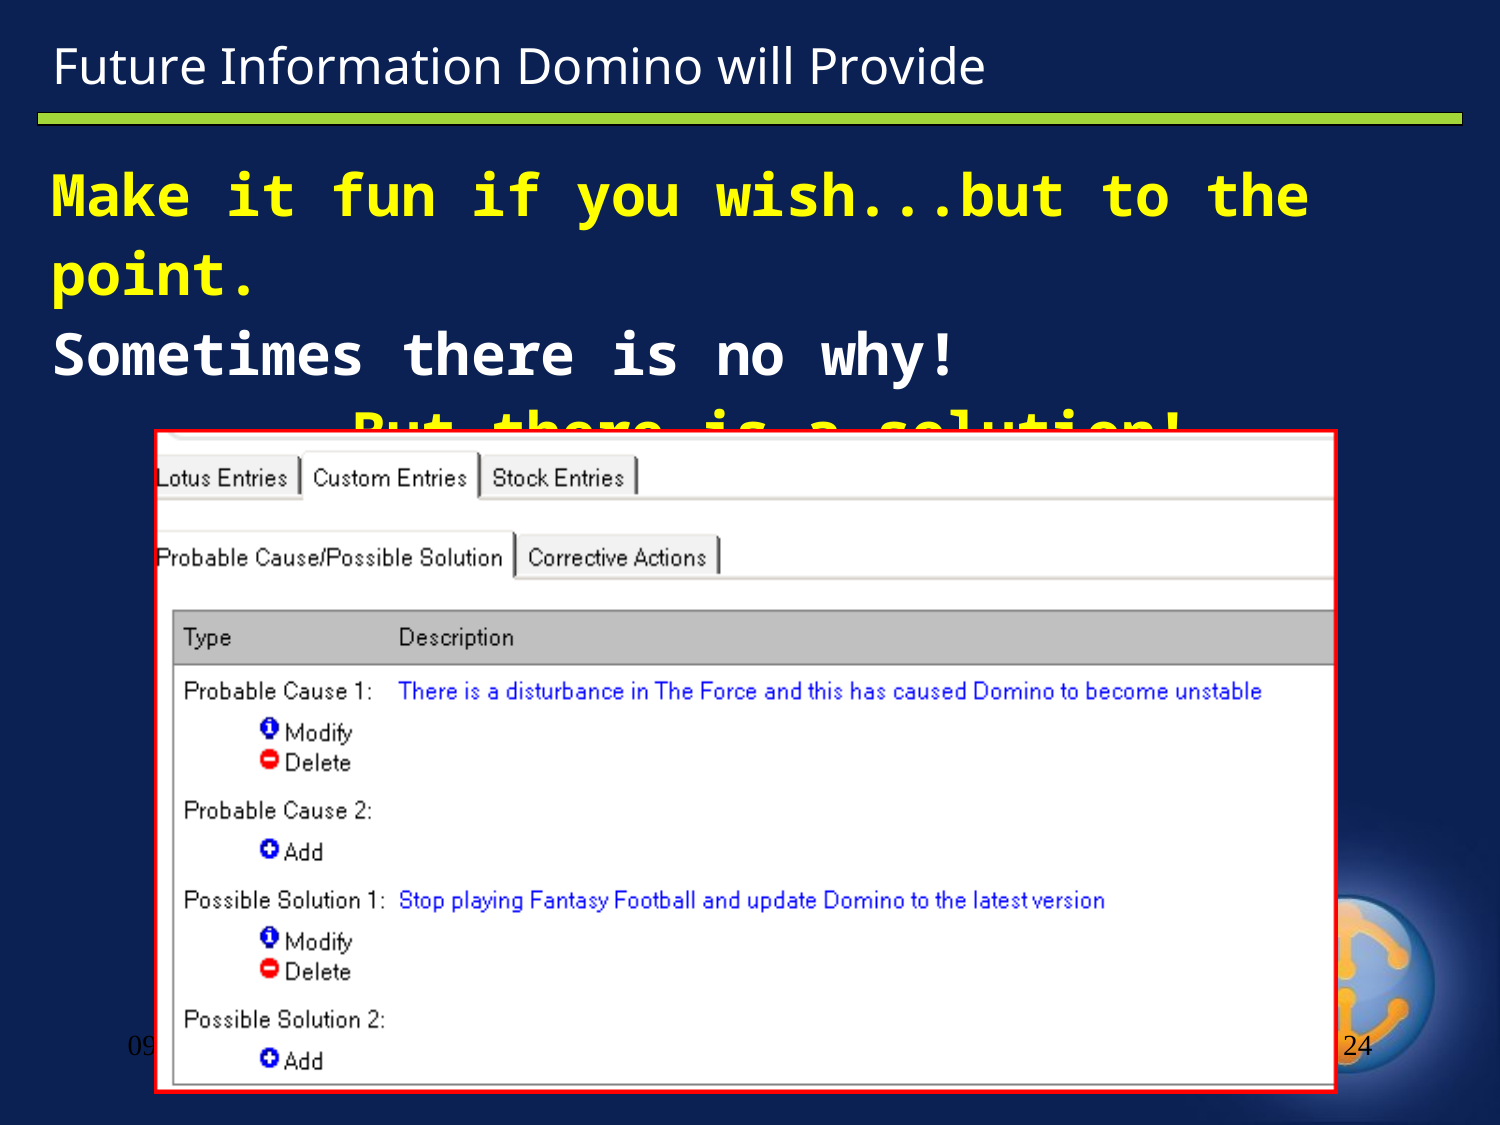

Future Information Domino will Provide
Make it fun if you wish...but to the point.
Sometimes there is no why!
				But there is a solution!
Copyright 2010, All Rights Reserved, Please Reference the Author
24